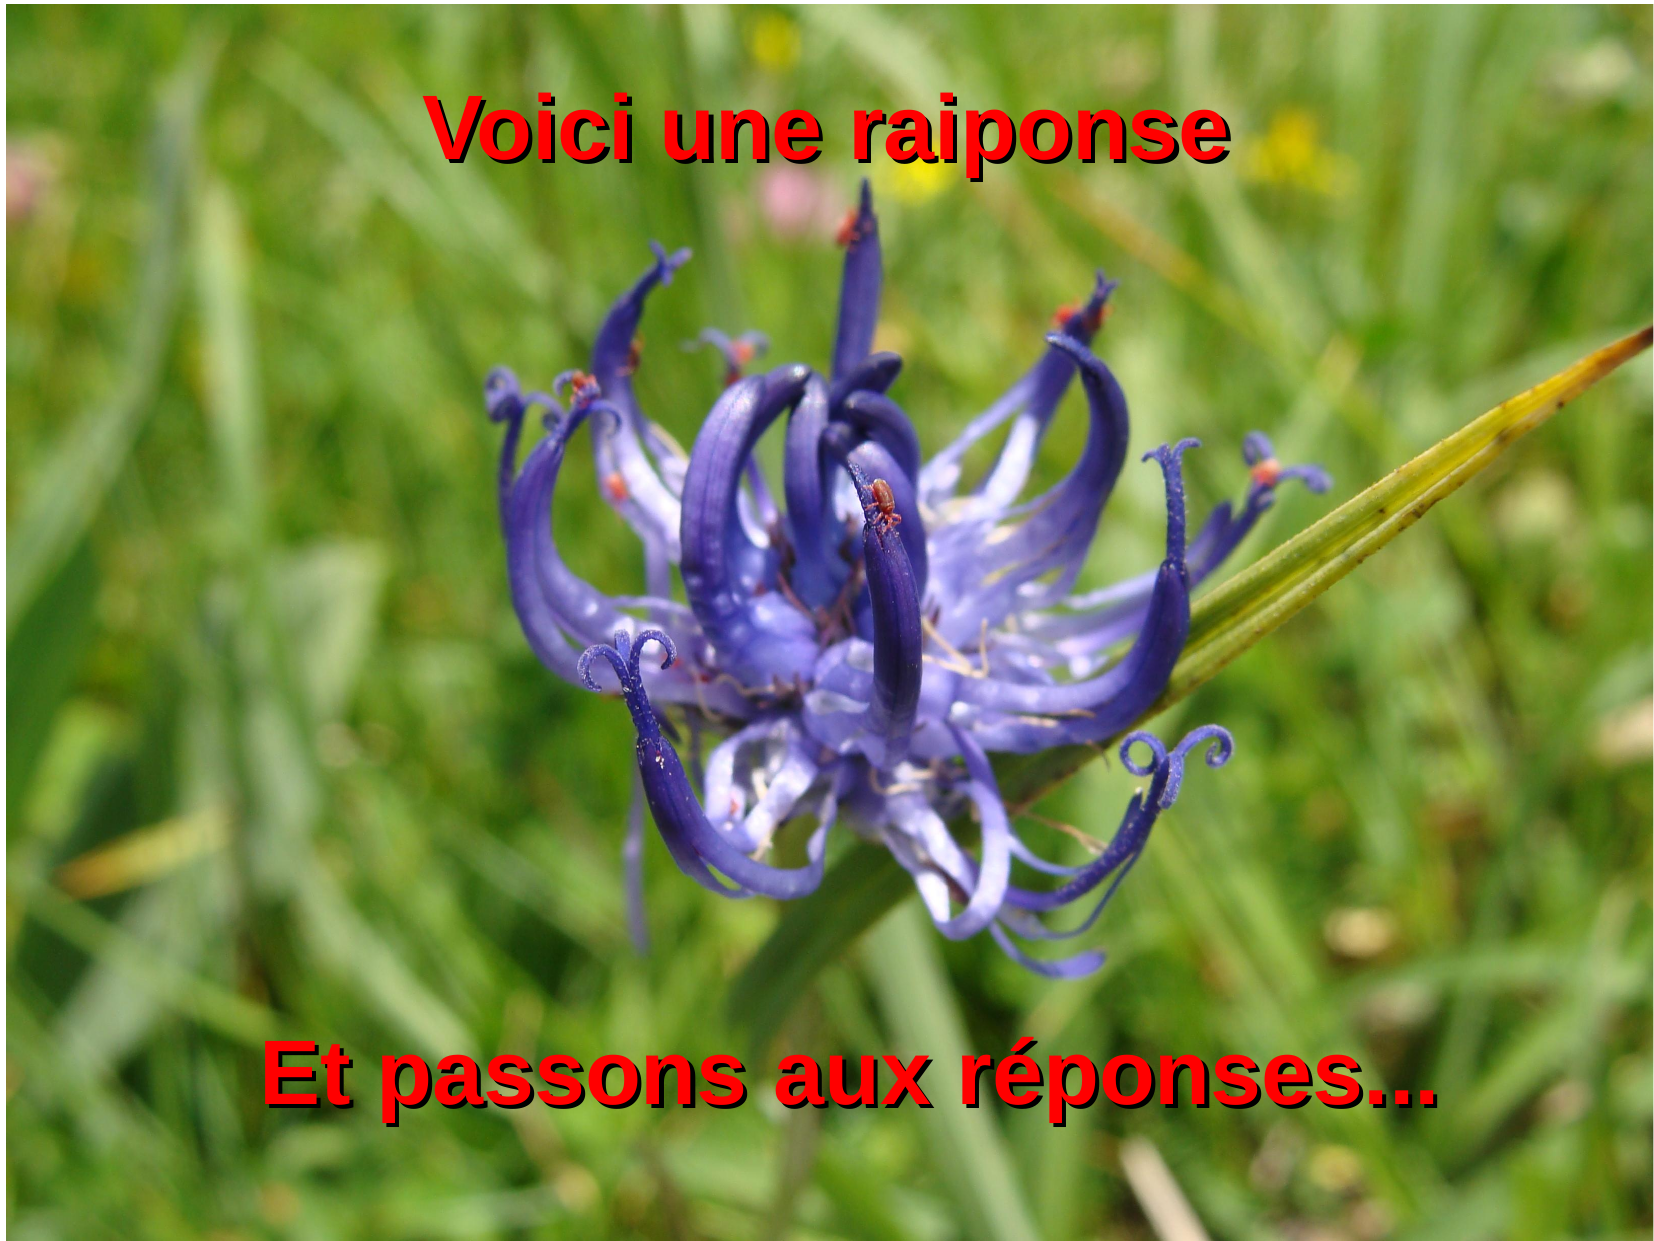

# Voici une raiponse
Et passons aux réponses...
J.-C. Martin
67